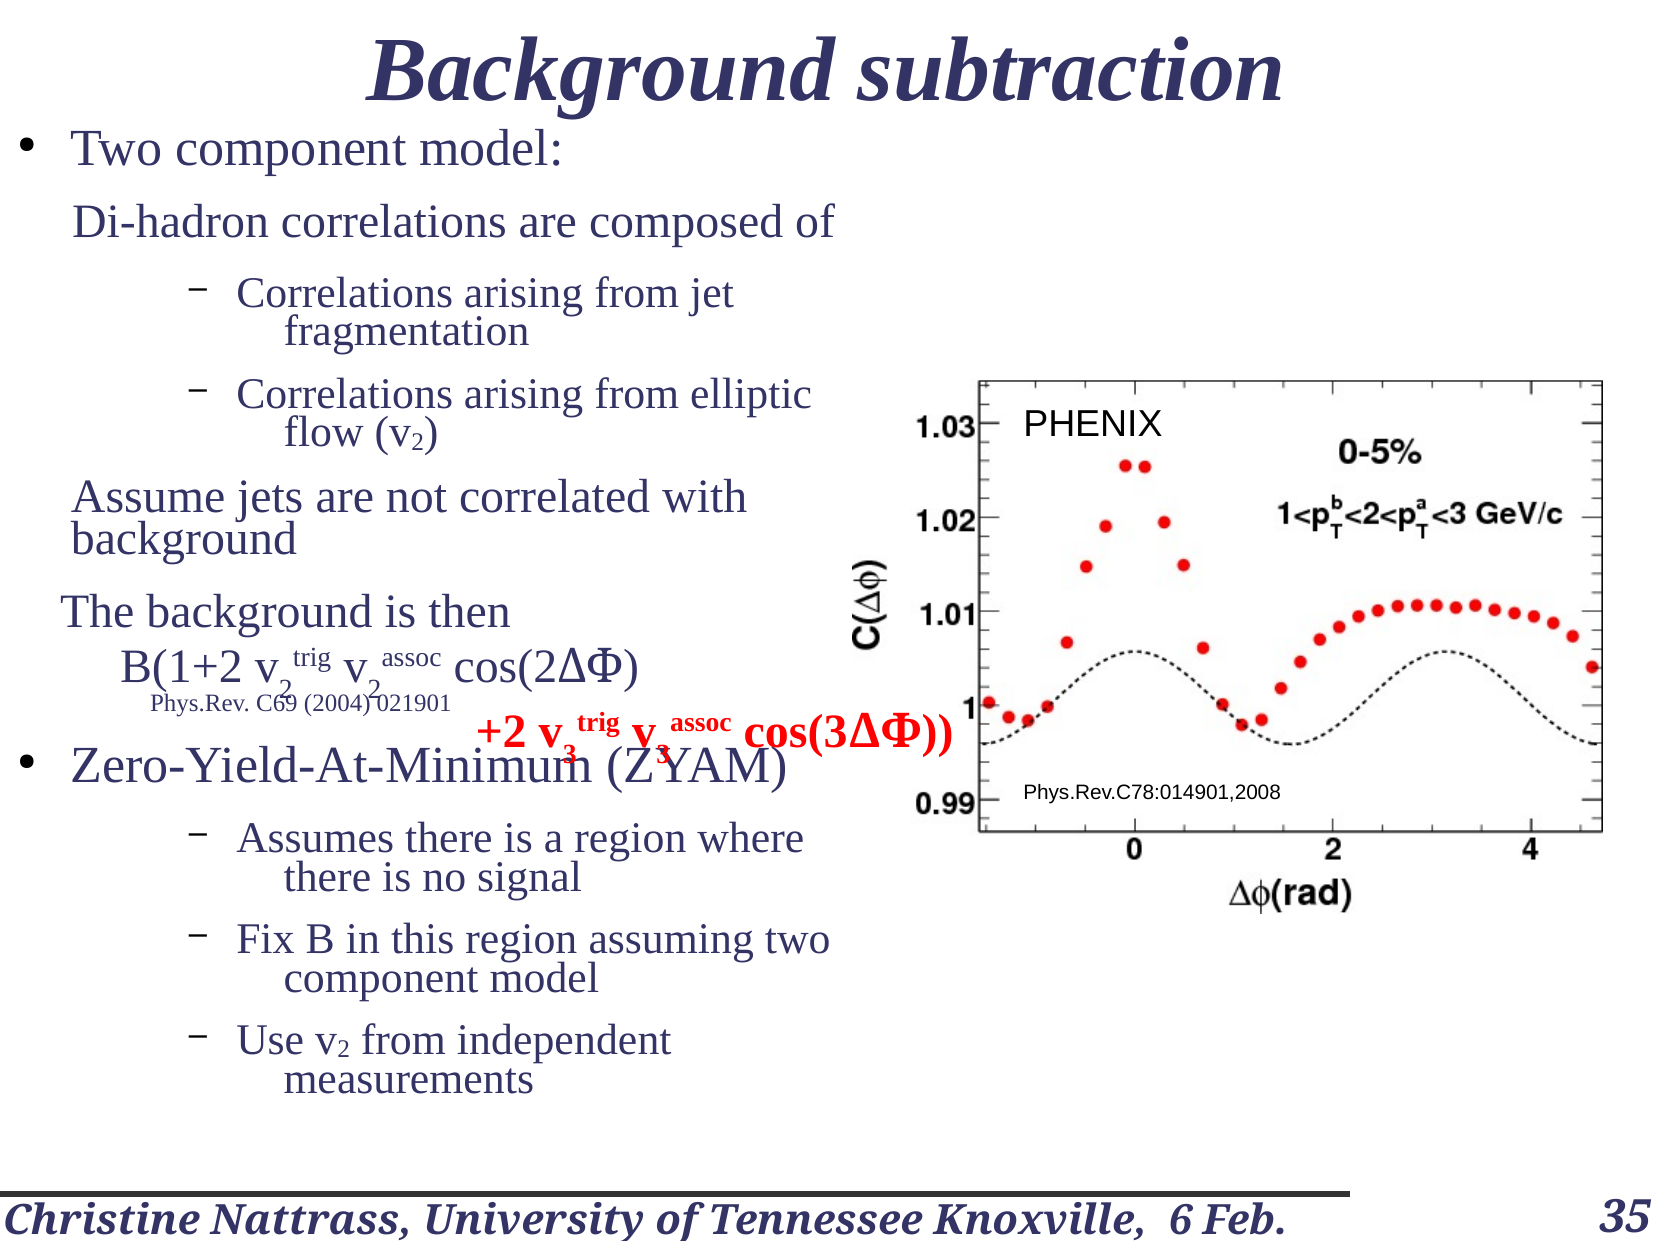

# Background subtraction
Two component model:
 Di-hadron correlations are composed of
Correlations arising from jet fragmentation
Correlations arising from elliptic flow (v2)
Assume jets are not correlated with background
 The background is then
 B(1+2 v2trig v2assoc cos(2ΔΦ) )‏
		Phys.Rev. C69 (2004) 021901
Zero-Yield-At-Minimum (ZYAM)
Assumes there is a region where there is no signal
Fix B in this region assuming two component model
Use v2 from independent measurements
PHENIX
Phys.Rev.C78:014901,2008
+2 v3trig v3assoc cos(3ΔΦ))